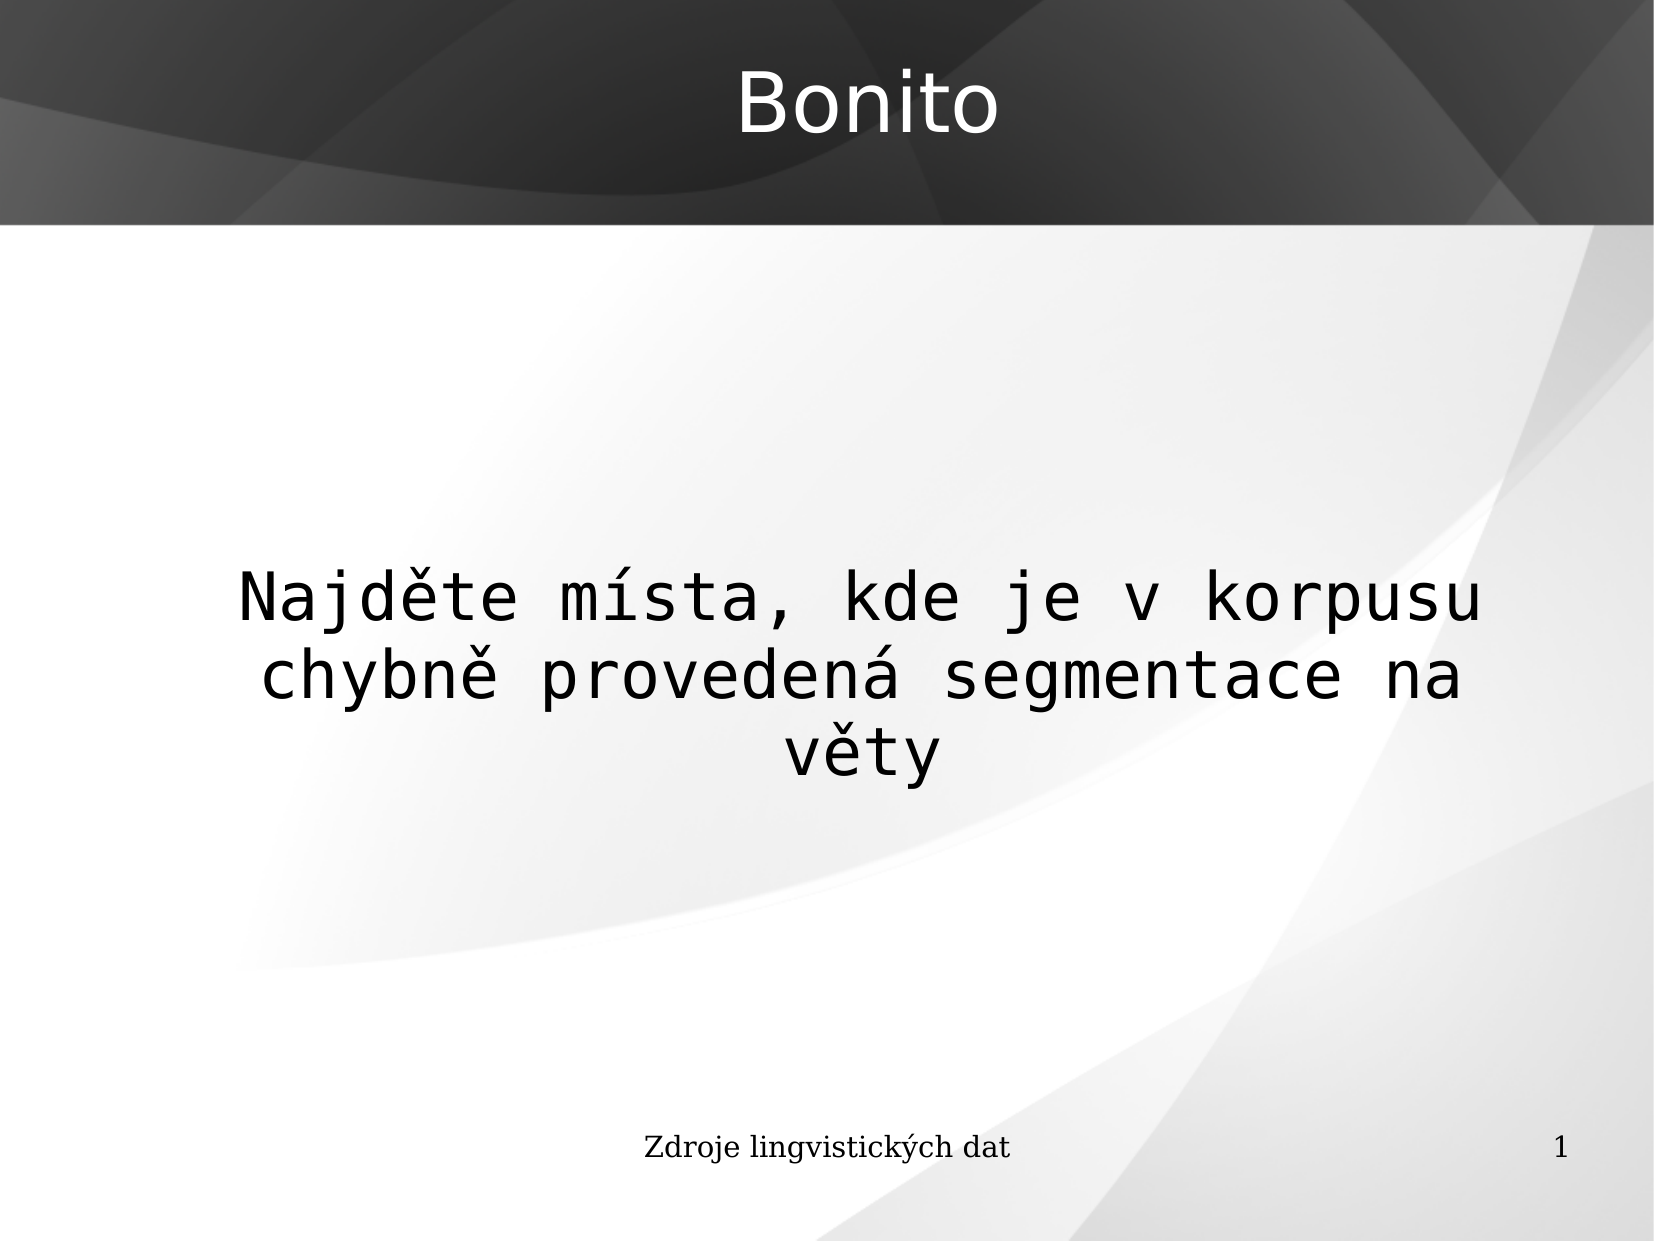

# Bonito
Najděte místa, kde je v korpusu chybně provedená segmentace na věty
Zdroje lingvistických dat
1